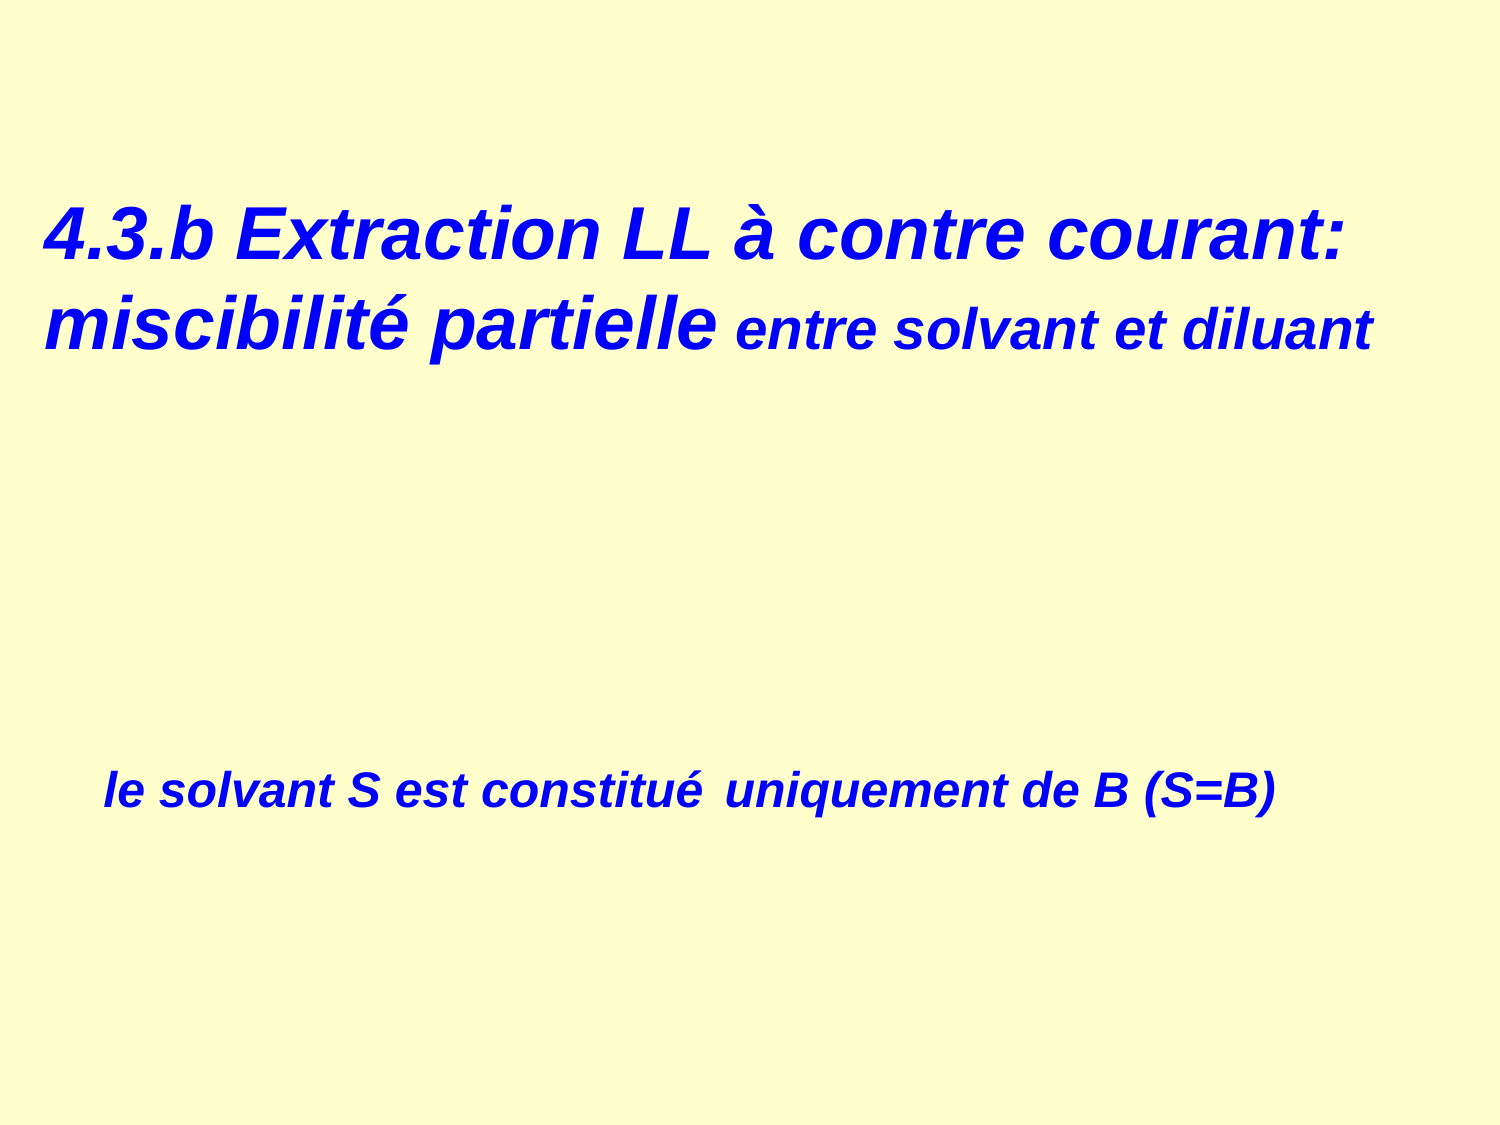

4.3.b Extraction LL à contre courant: miscibilité partielle entre solvant et diluant
le solvant S est constitué uniquement de B (S=B)